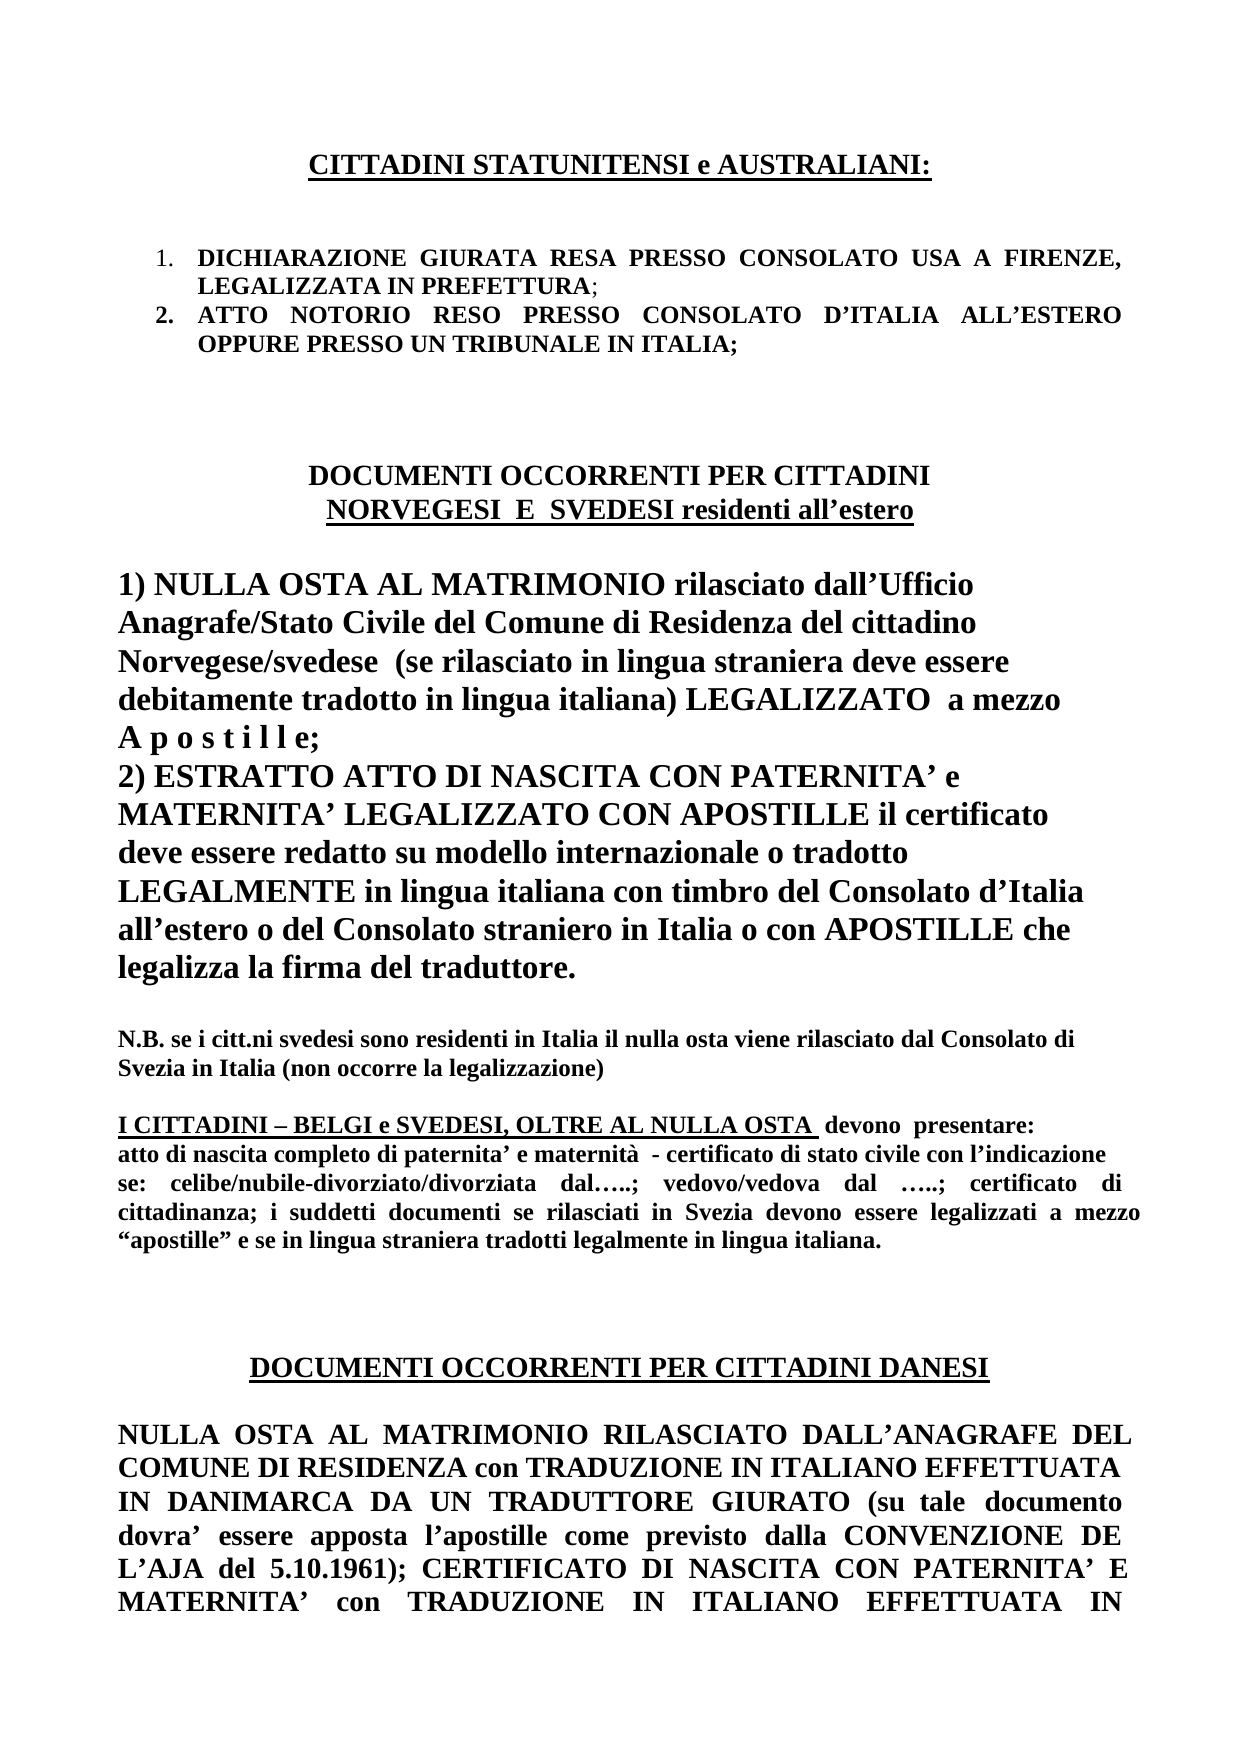

CITTADINI STATUNITENSI e AUSTRALIANI:
1.
DICHIARAZIONE GIURATA RESA PRESSO CONSOLATO USA A FIRENZE,
LEGALIZZATA IN PREFETTURA;
2.
ATTO
NOTORIO
RESO
PRESSO
CONSOLATO
D’ITALIA
ALL’ESTERO
OPPURE PRESSO UN TRIBUNALE IN ITALIA;
DOCUMENTI OCCORRENTI PER CITTADINI
NORVEGESI E SVEDESI residenti all’estero
1) NULLA OSTA AL MATRIMONIO rilasciato dall’Ufficio
Anagrafe/Stato Civile del Comune di Residenza del cittadino
Norvegese/svedese (se rilasciato in lingua straniera deve essere
debitamente tradotto in lingua italiana) LEGALIZZATO a mezzo
A p o s t i l l e;
2) ESTRATTO ATTO DI NASCITA CON PATERNITA’ e
MATERNITA’ LEGALIZZATO CON APOSTILLE il certificato
deve essere redatto su modello internazionale o tradotto
LEGALMENTE in lingua italiana con timbro del Consolato d’Italia
all’estero o del Consolato straniero in Italia o con APOSTILLE che
legalizza la firma del traduttore.
N.B. se i citt.ni svedesi sono residenti in Italia il nulla osta viene rilasciato dal Consolato di
Svezia in Italia (non occorre la legalizzazione)
I CITTADINI – BELGI e SVEDESI, OLTRE AL NULLA OSTA devono presentare:
atto di nascita completo di paternita’ e maternità - certificato di stato civile con l’indicazione
se:
celibe/nubile-divorziato/divorziata
dal…..;
vedovo/vedova
dal
…..;
certificato
di
cittadinanza; i suddetti documenti se rilasciati in Svezia devono essere legalizzati a mezzo
“apostille” e se in lingua straniera tradotti legalmente in lingua italiana.
DOCUMENTI OCCORRENTI PER CITTADINI DANESI
NULLA OSTA AL MATRIMONIO RILASCIATO DALL’ANAGRAFE DEL
COMUNE DI RESIDENZA con TRADUZIONE IN ITALIANO EFFETTUATA
IN
DANIMARCA
DA
UN
TRADUTTORE
GIURATO
(su tale
documento
dovra’
essere
apposta
l’apostille
come
previsto
dalla
CONVENZIONE
DE
L’AJA del 5.10.1961); CERTIFICATO DI NASCITA CON PATERNITA’ E
MATERNITA’
con
TRADUZIONE
IN
ITALIANO
EFFETTUATA
IN